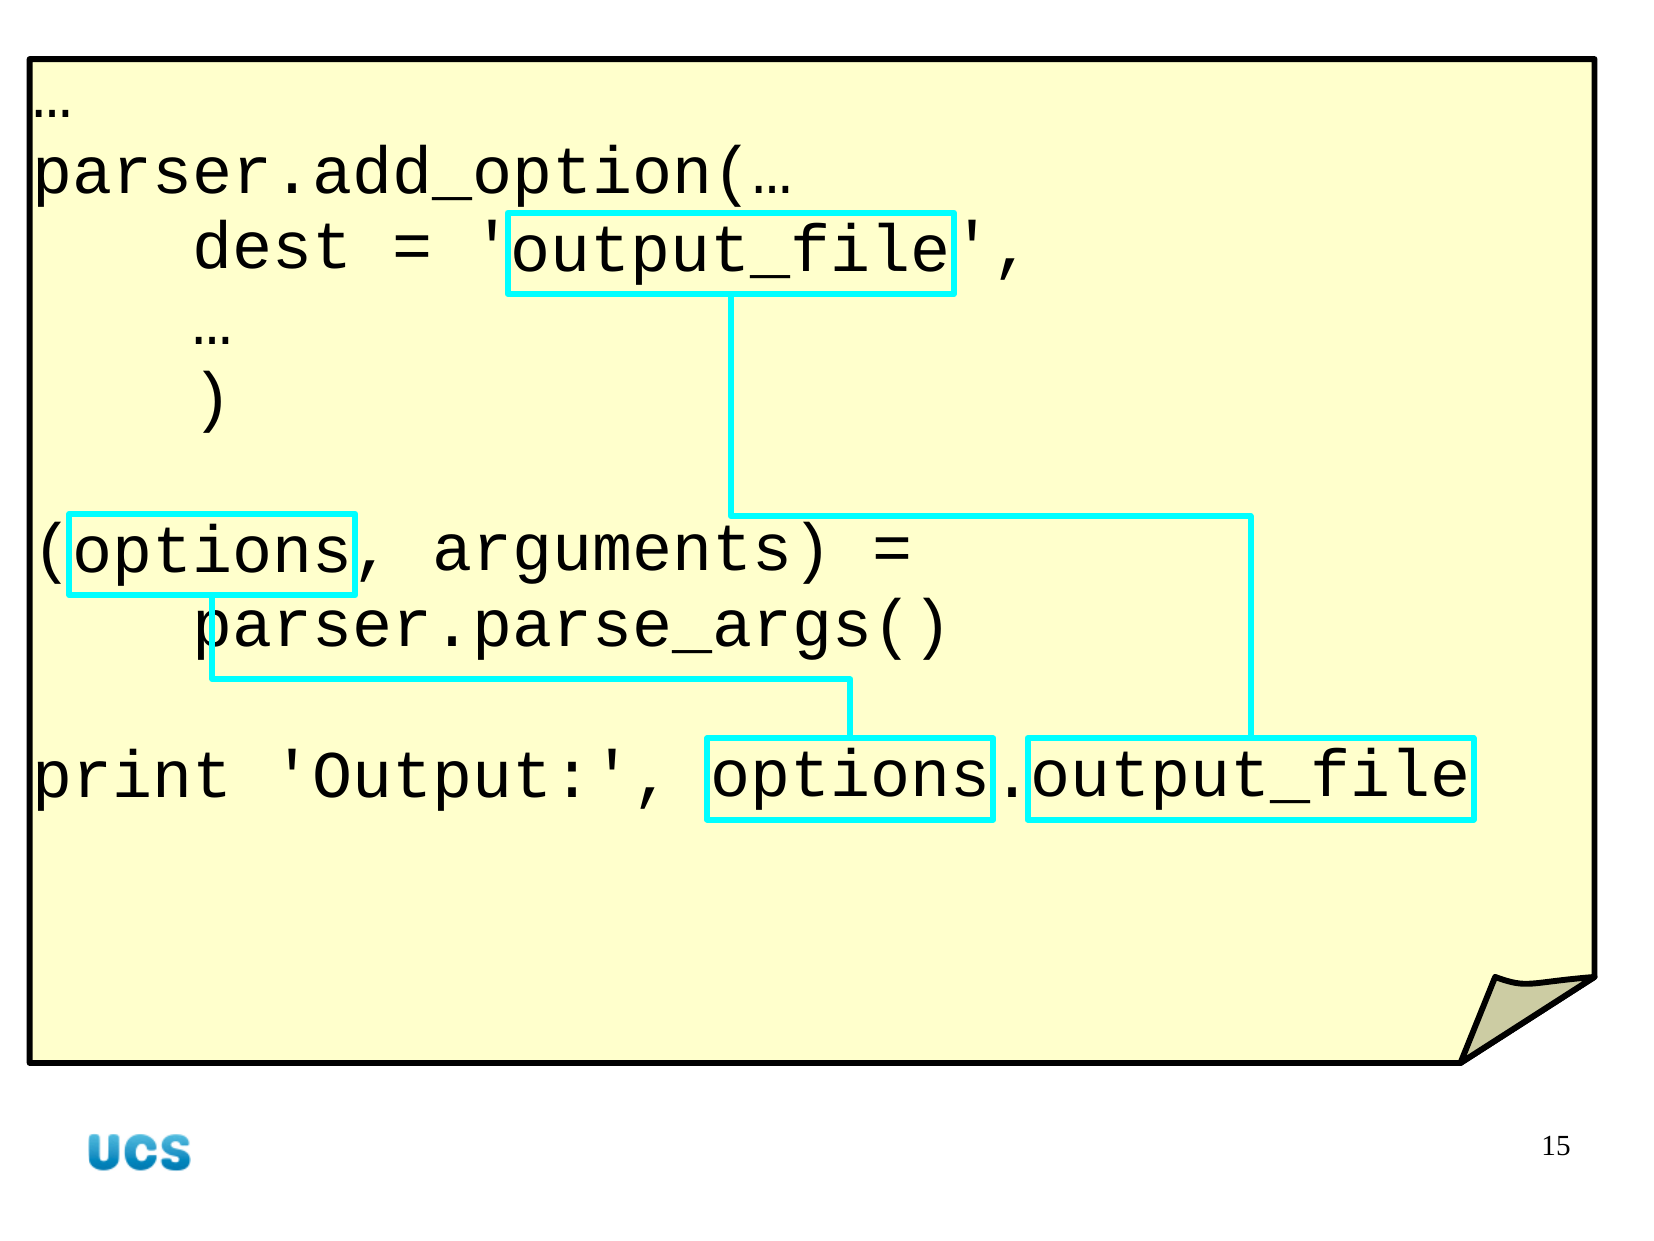

…
parser.add_option(…
 dest = ' ',
 …
 )
( , arguments) =
 parser.parse_args()
print 'Output:', .
output_file
options
options
output_file
15